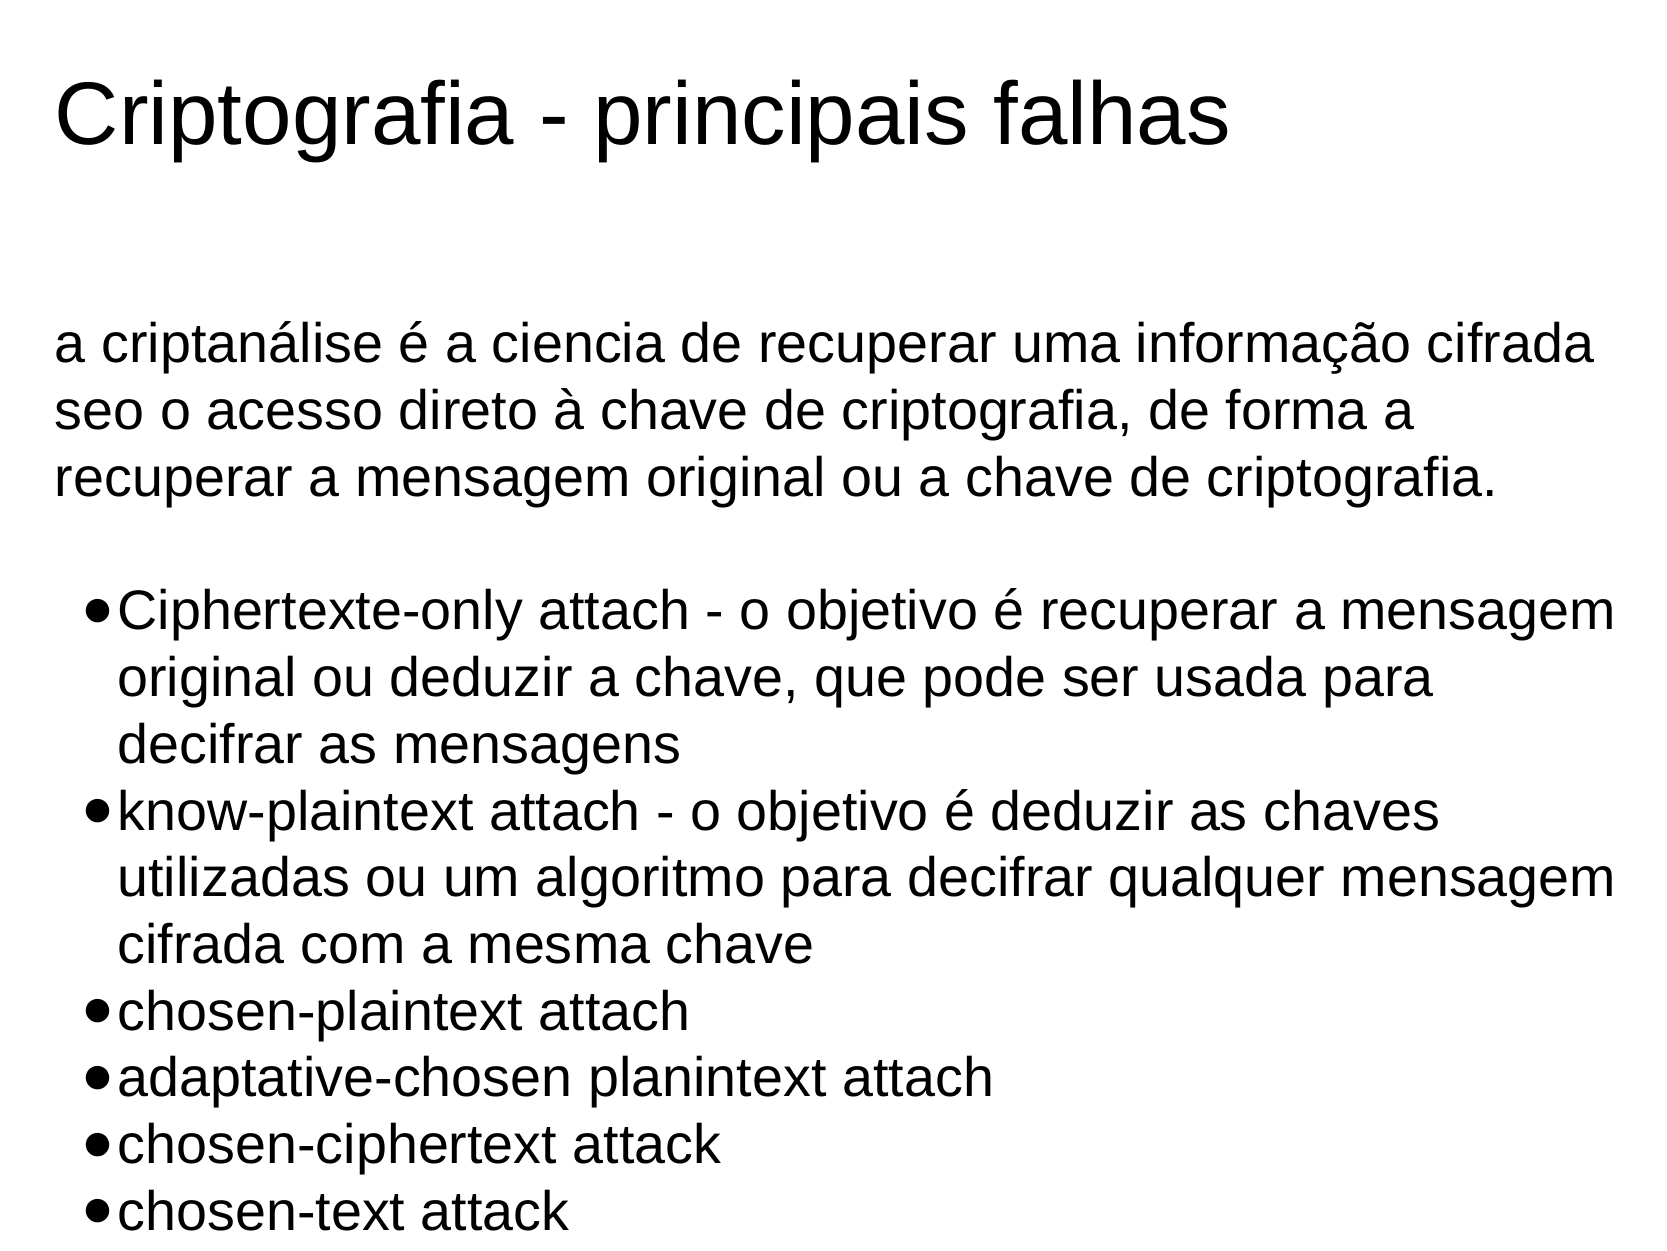

# Criptografia - principais falhas
a criptanálise é a ciencia de recuperar uma informação cifrada seo o acesso direto à chave de criptografia, de forma a recuperar a mensagem original ou a chave de criptografia.
Ciphertexte-only attach - o objetivo é recuperar a mensagem original ou deduzir a chave, que pode ser usada para decifrar as mensagens
know-plaintext attach - o objetivo é deduzir as chaves utilizadas ou um algoritmo para decifrar qualquer mensagem cifrada com a mesma chave
chosen-plaintext attach
adaptative-chosen planintext attach
chosen-ciphertext attack
chosen-text attack